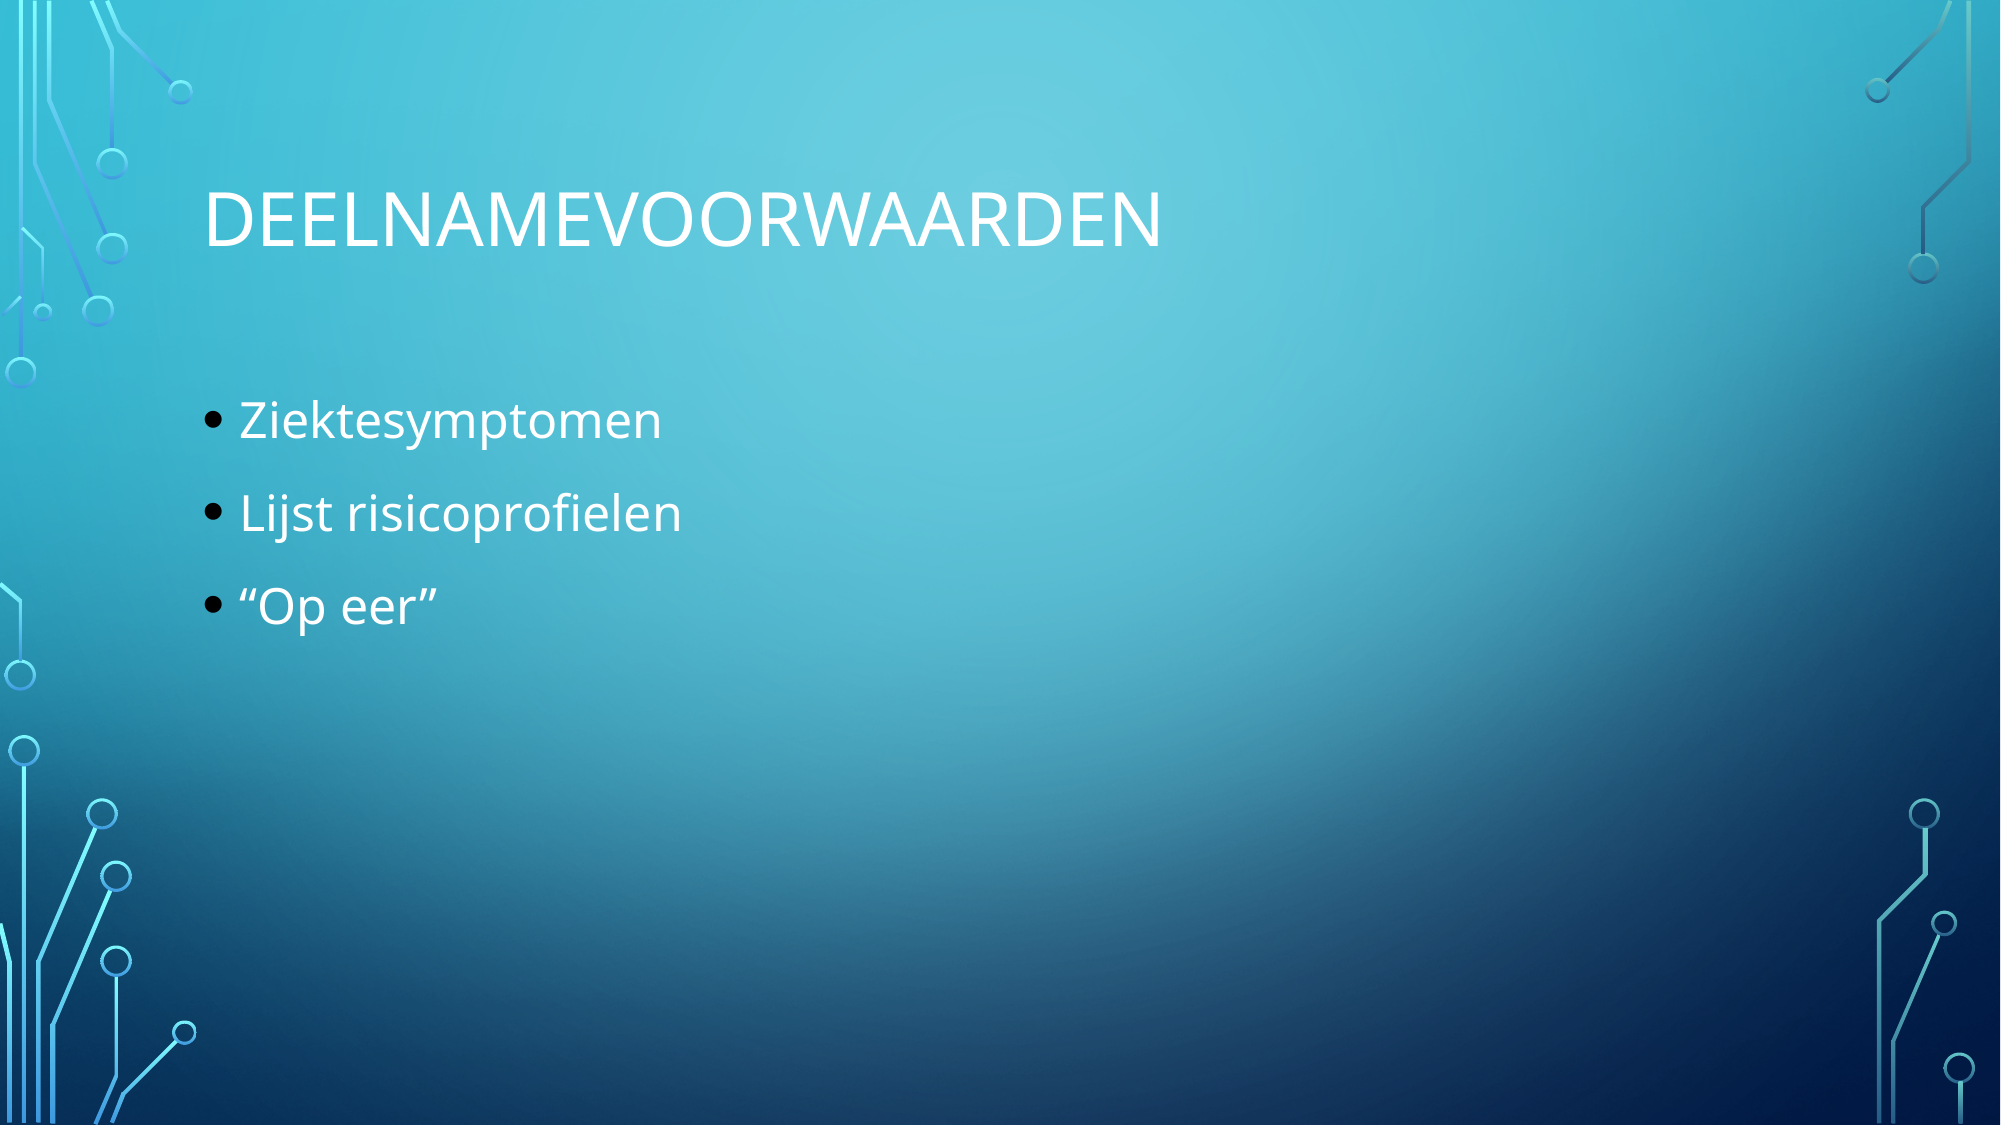

# Deelnamevoorwaarden
Ziektesymptomen
Lijst risicoprofielen
“Op eer”